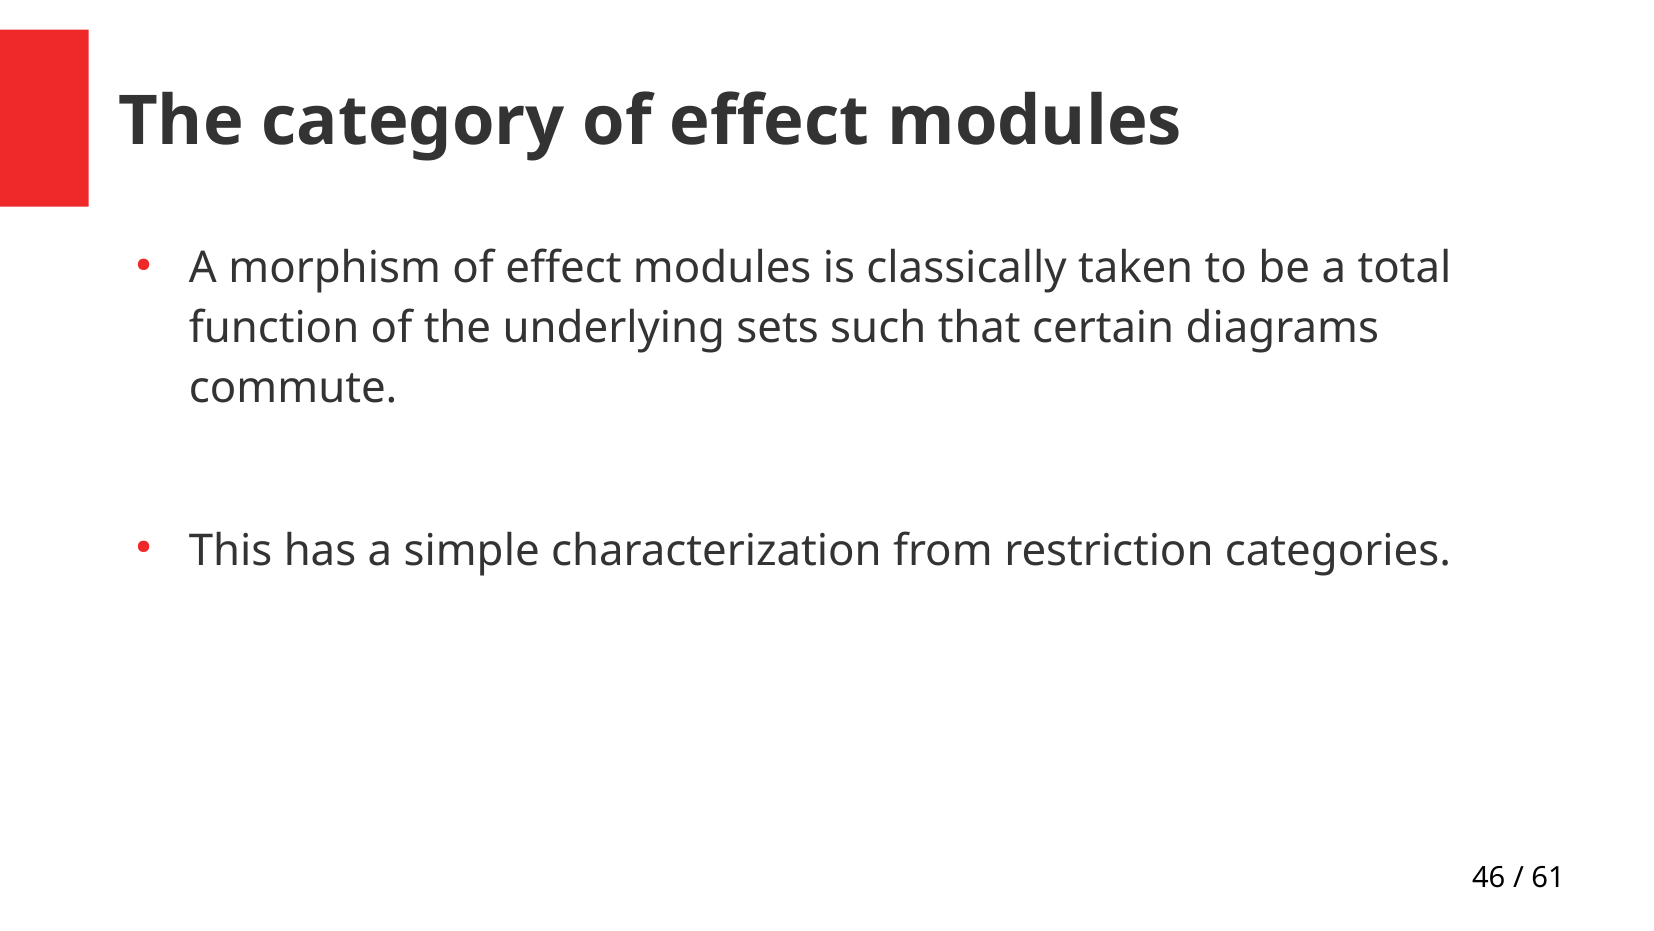

# The category of effect modules
A morphism of effect modules is classically taken to be a total function of the underlying sets such that certain diagrams commute.
This has a simple characterization from restriction categories.
46